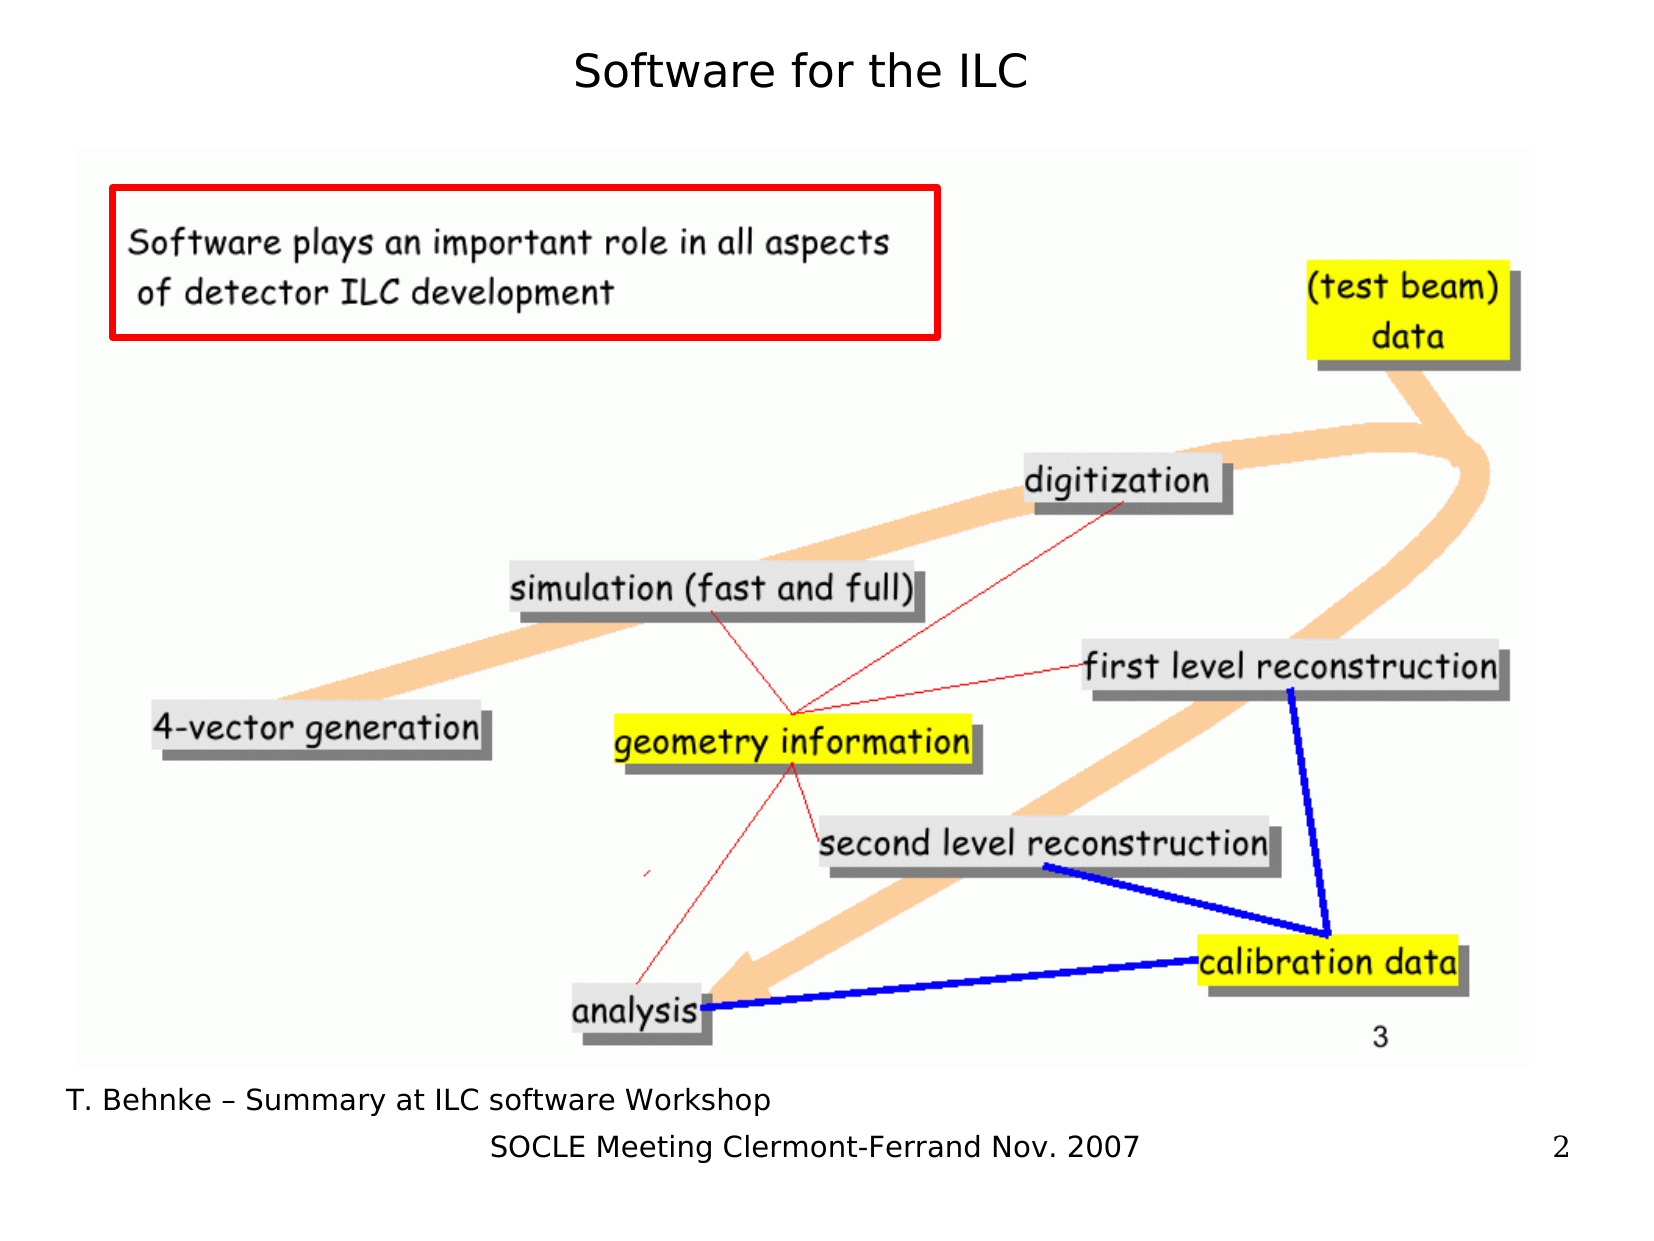

Software for the ILC
T. Behnke – Summary at ILC software Workshop
2